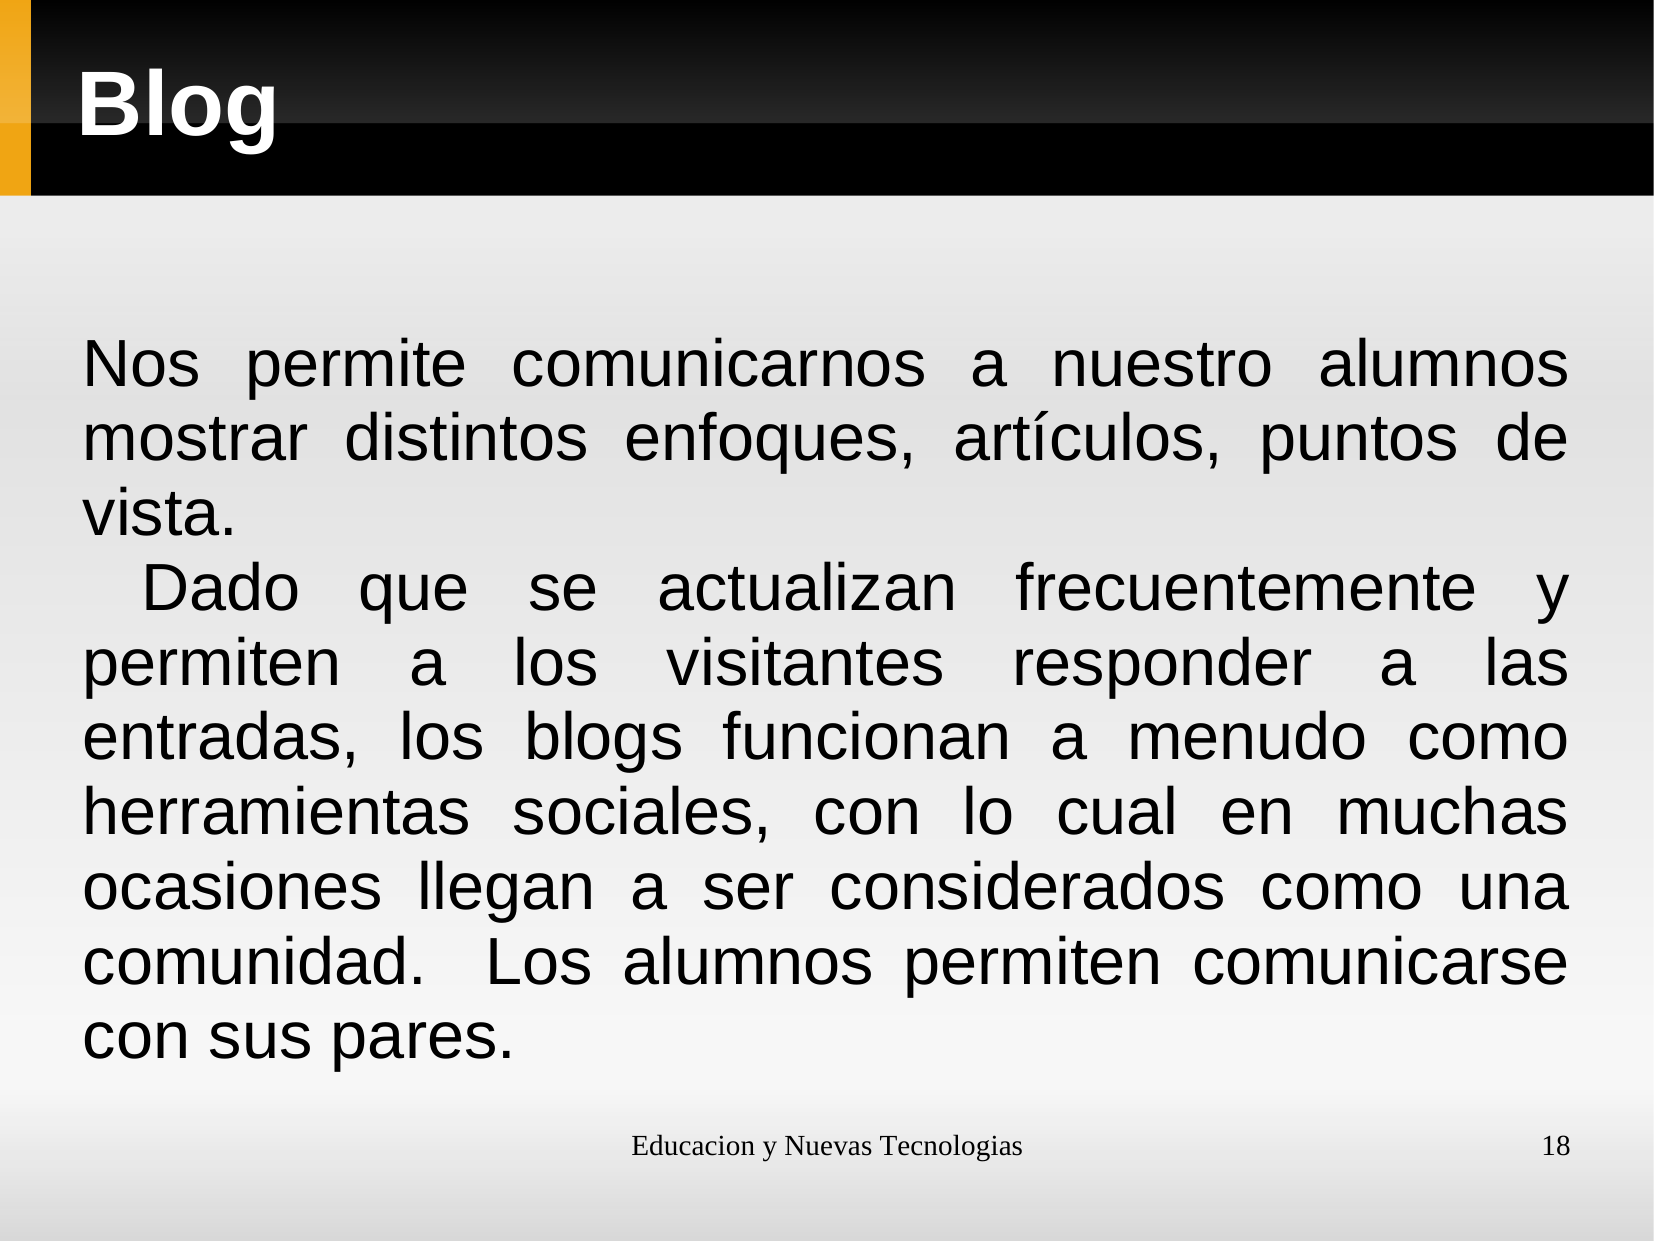

# Blog
Nos permite comunicarnos a nuestro alumnos mostrar distintos enfoques, artículos, puntos de vista.
 Dado que se actualizan frecuentemente y permiten a los visitantes responder a las entradas, los blogs funcionan a menudo como herramientas sociales, con lo cual en muchas ocasiones llegan a ser considerados como una comunidad. Los alumnos permiten comunicarse con sus pares.
Educacion y Nuevas Tecnologias
18